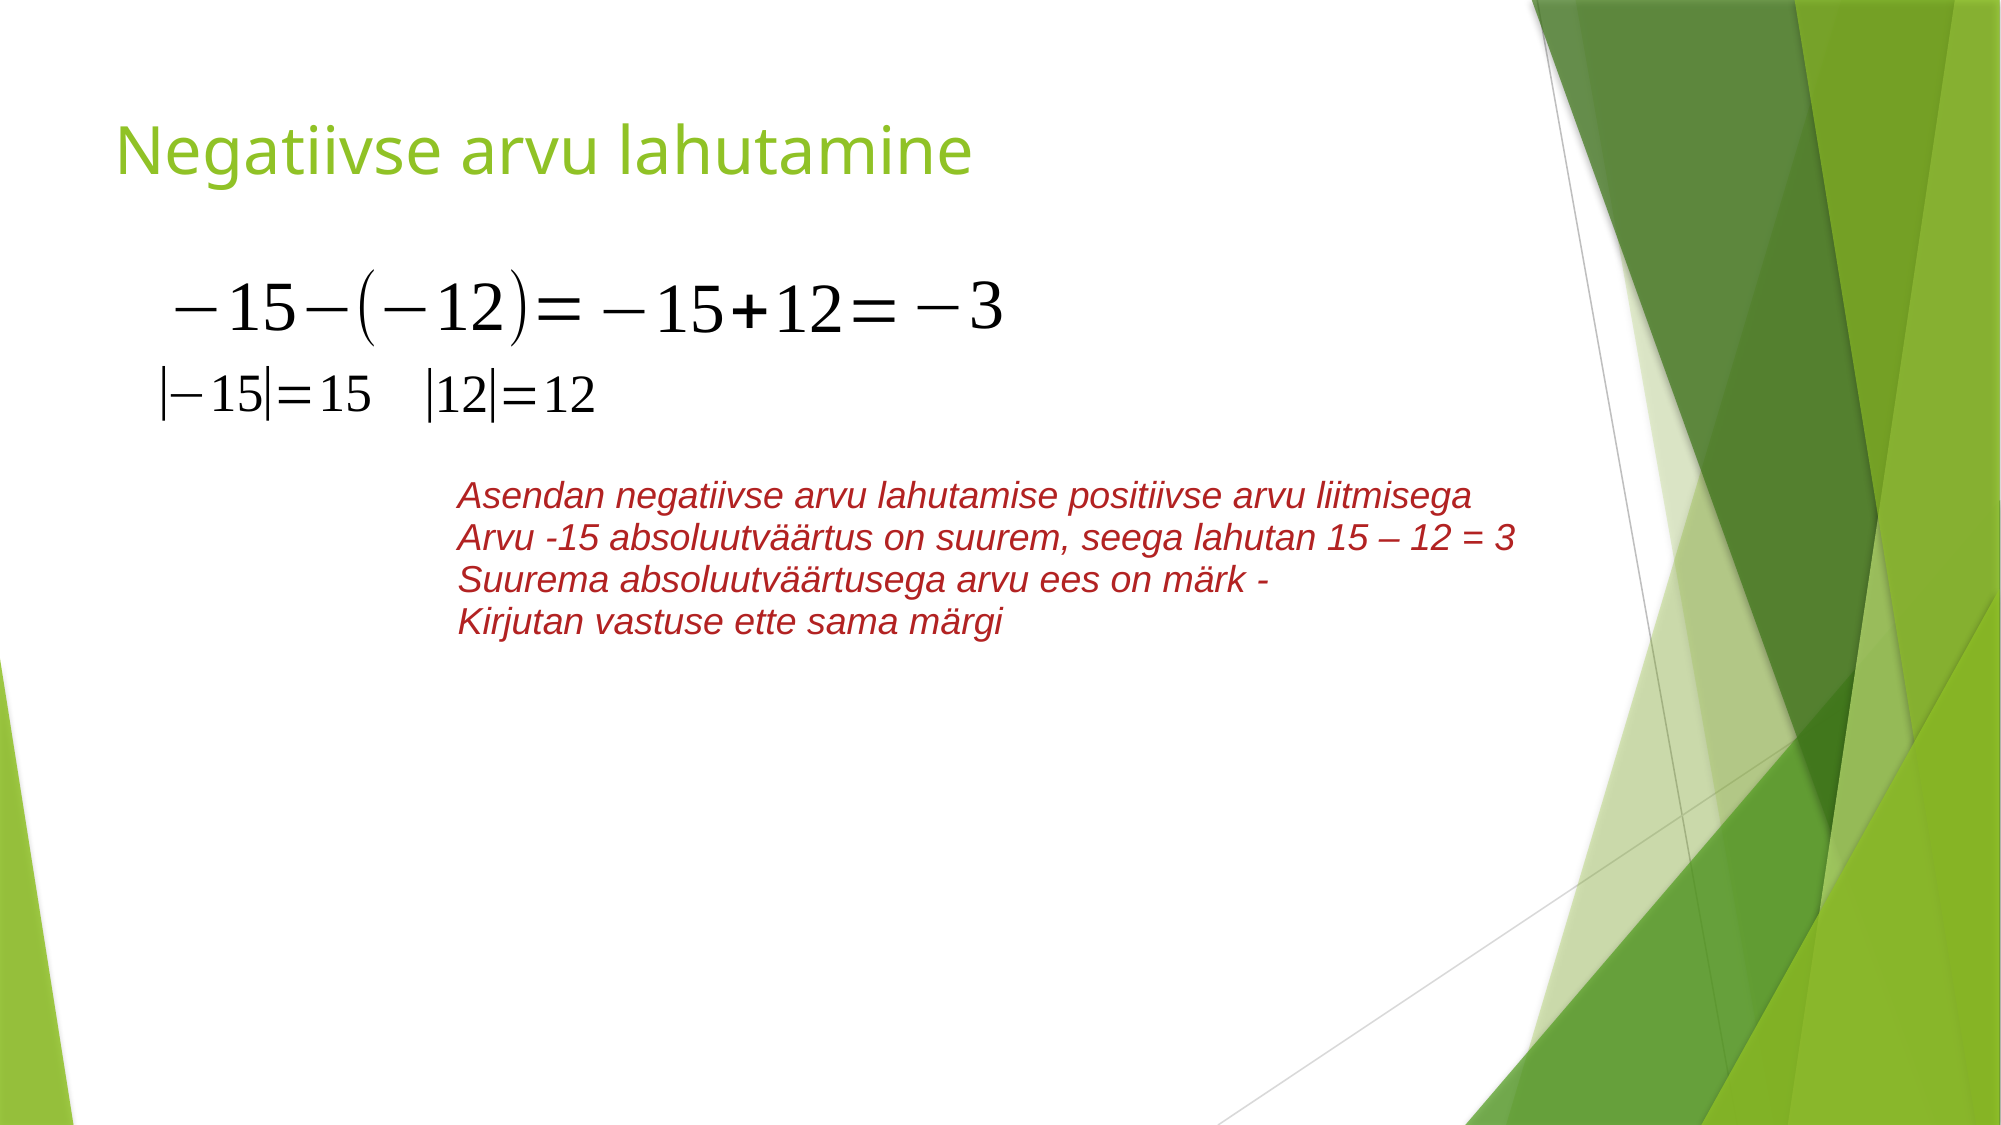

# Negatiivse arvu lahutamine
Asendan negatiivse arvu lahutamise positiivse arvu liitmisega
Arvu -15 absoluutväärtus on suurem, seega lahutan 15 – 12 = 3
Suurema absoluutväärtusega arvu ees on märk -
Kirjutan vastuse ette sama märgi